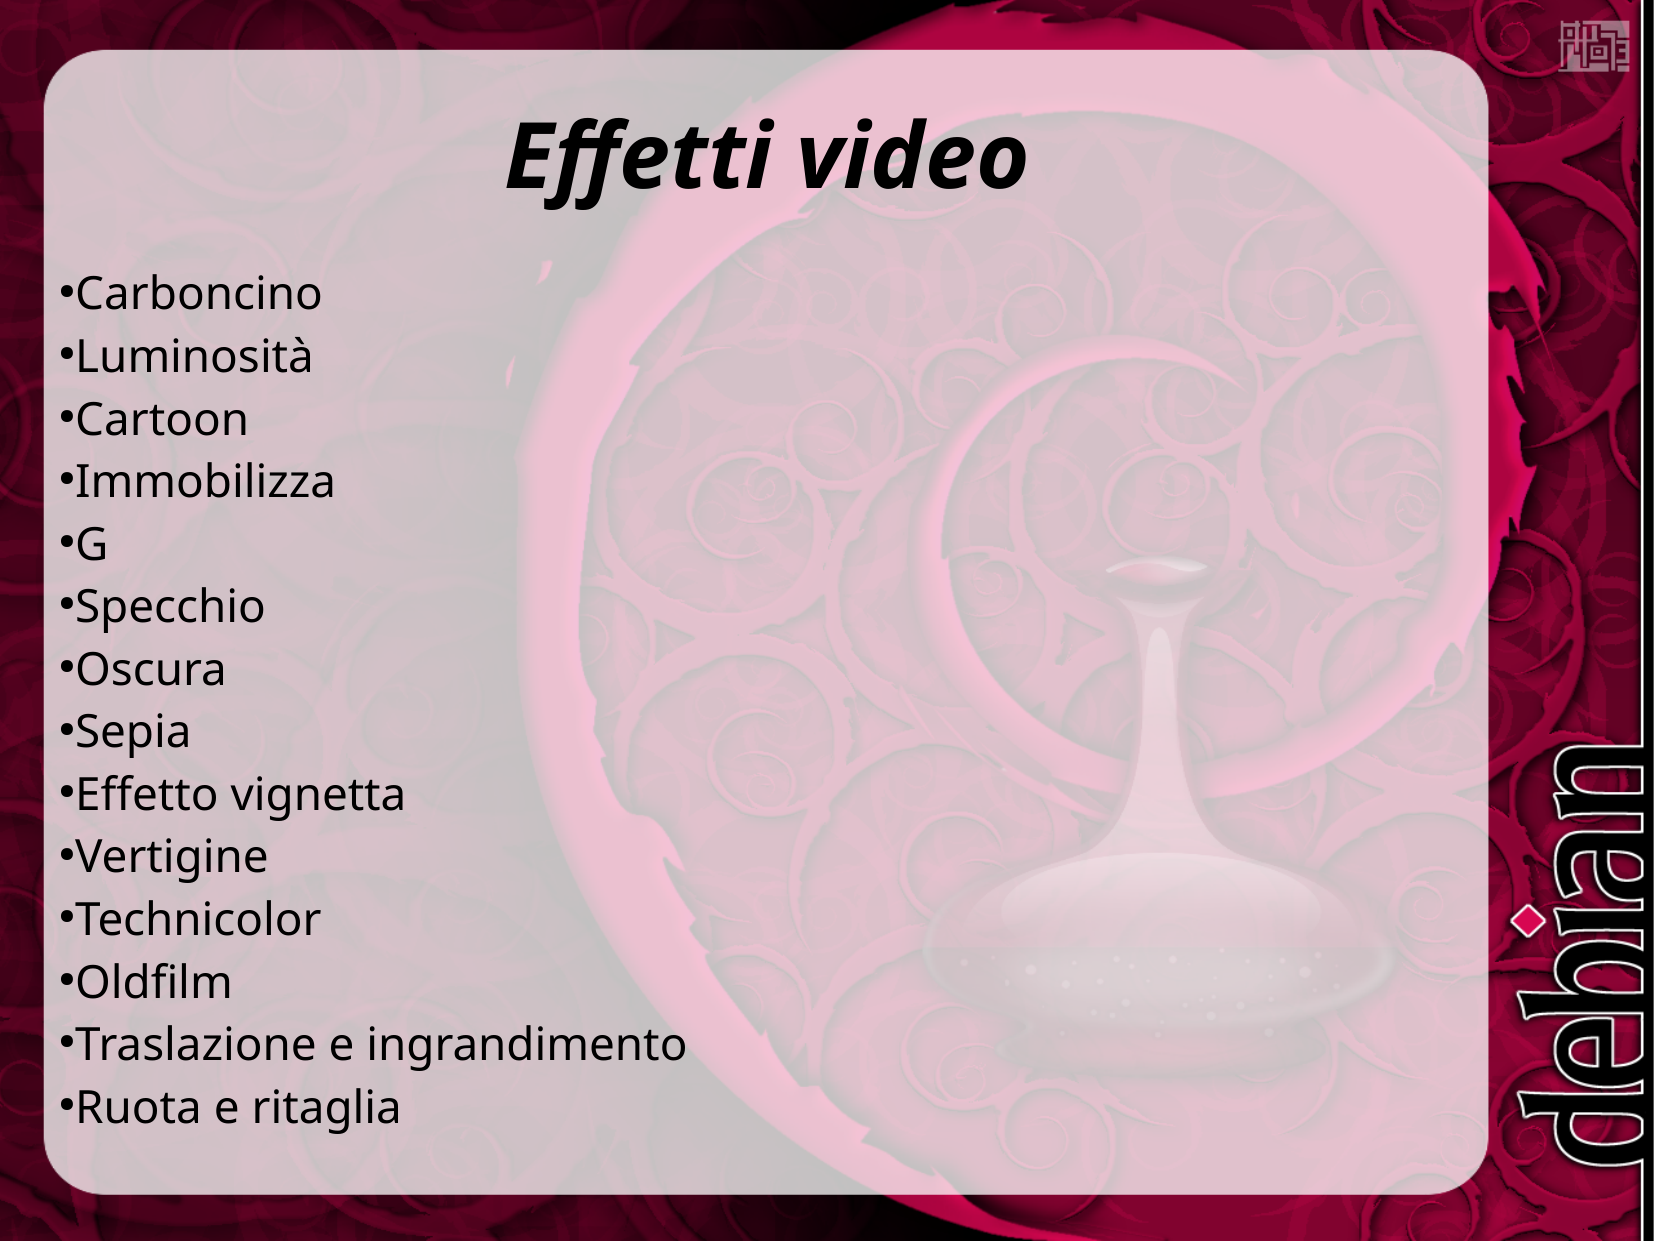

# Effetti video
Carboncino
Luminosità
Cartoon
Immobilizza
G
Specchio
Oscura
Sepia
Effetto vignetta
Vertigine
Technicolor
Oldfilm
Traslazione e ingrandimento
Ruota e ritaglia